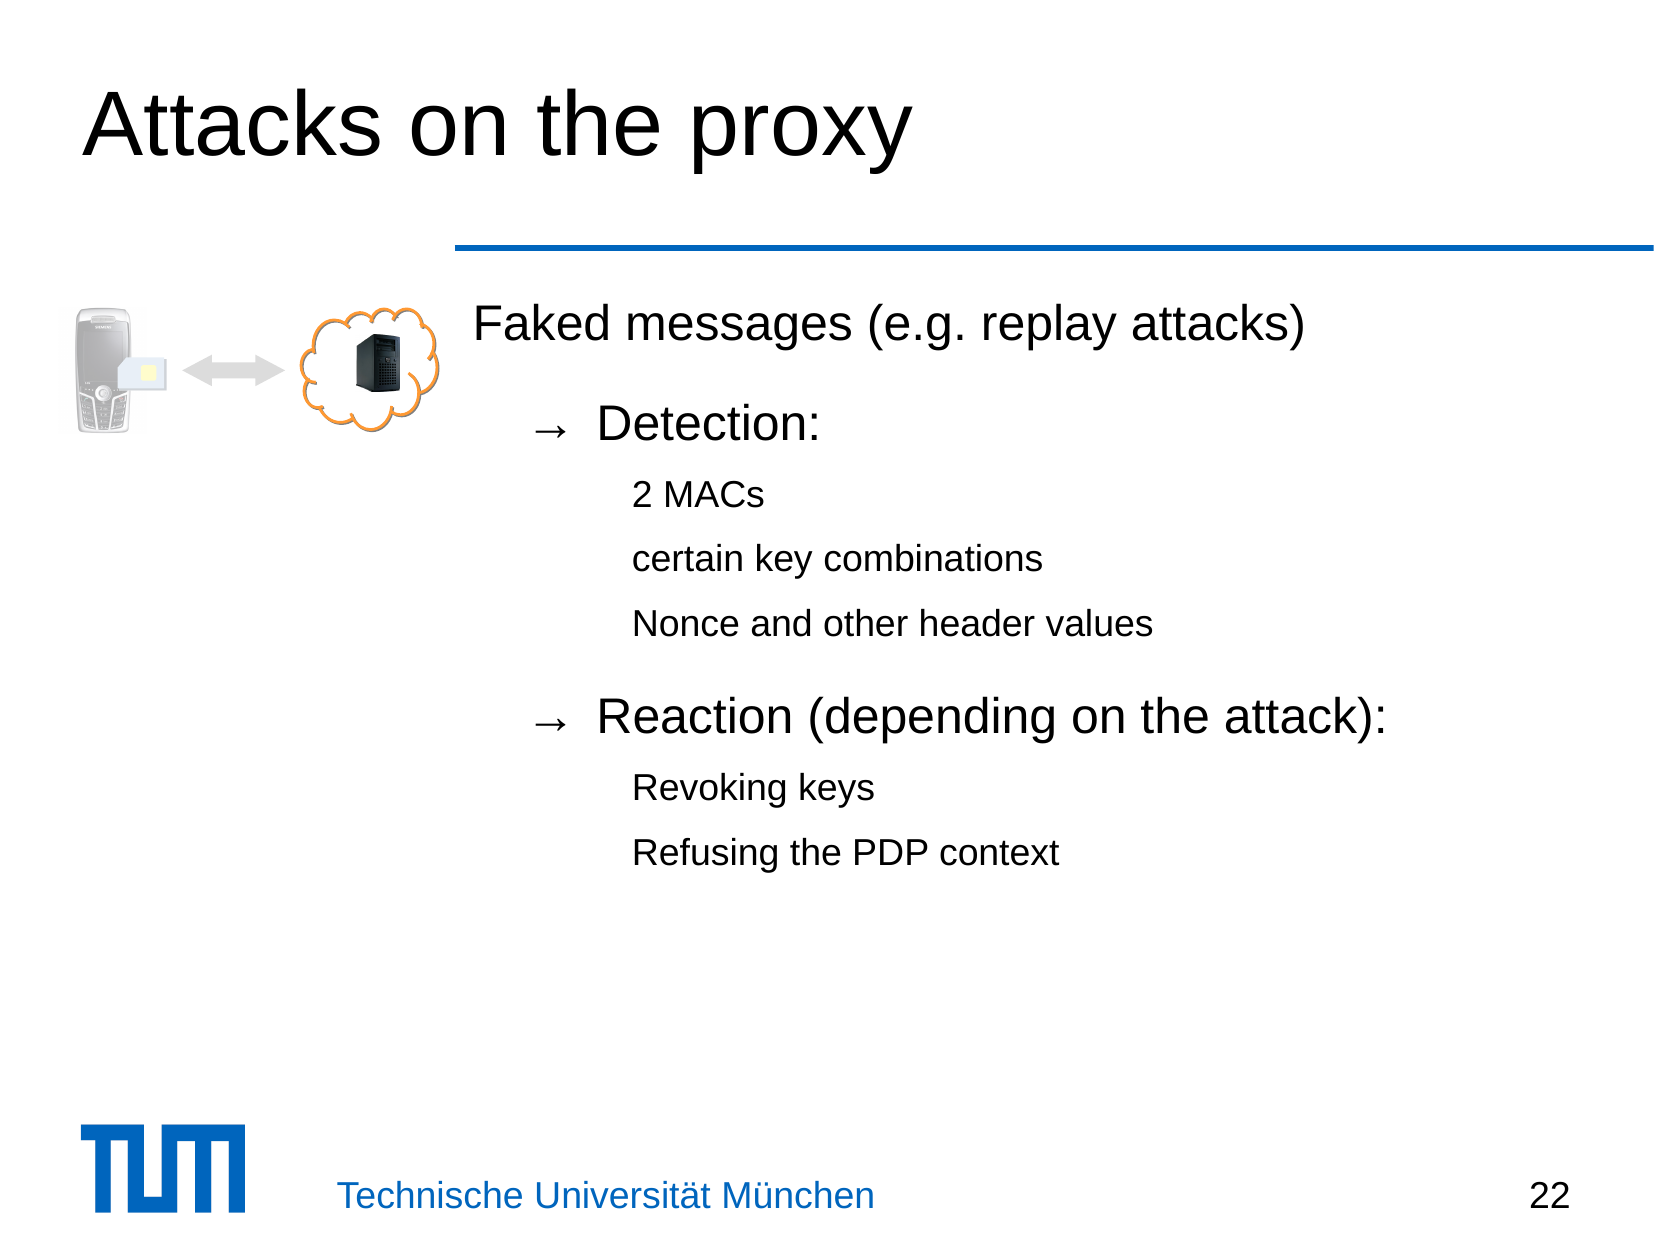

# Attacks on the proxy
Faked messages (e.g. replay attacks)
→	Detection:
2 MACs
certain key combinations
Nonce and other header values
→	Reaction (depending on the attack):
Revoking keys
Refusing the PDP context
22